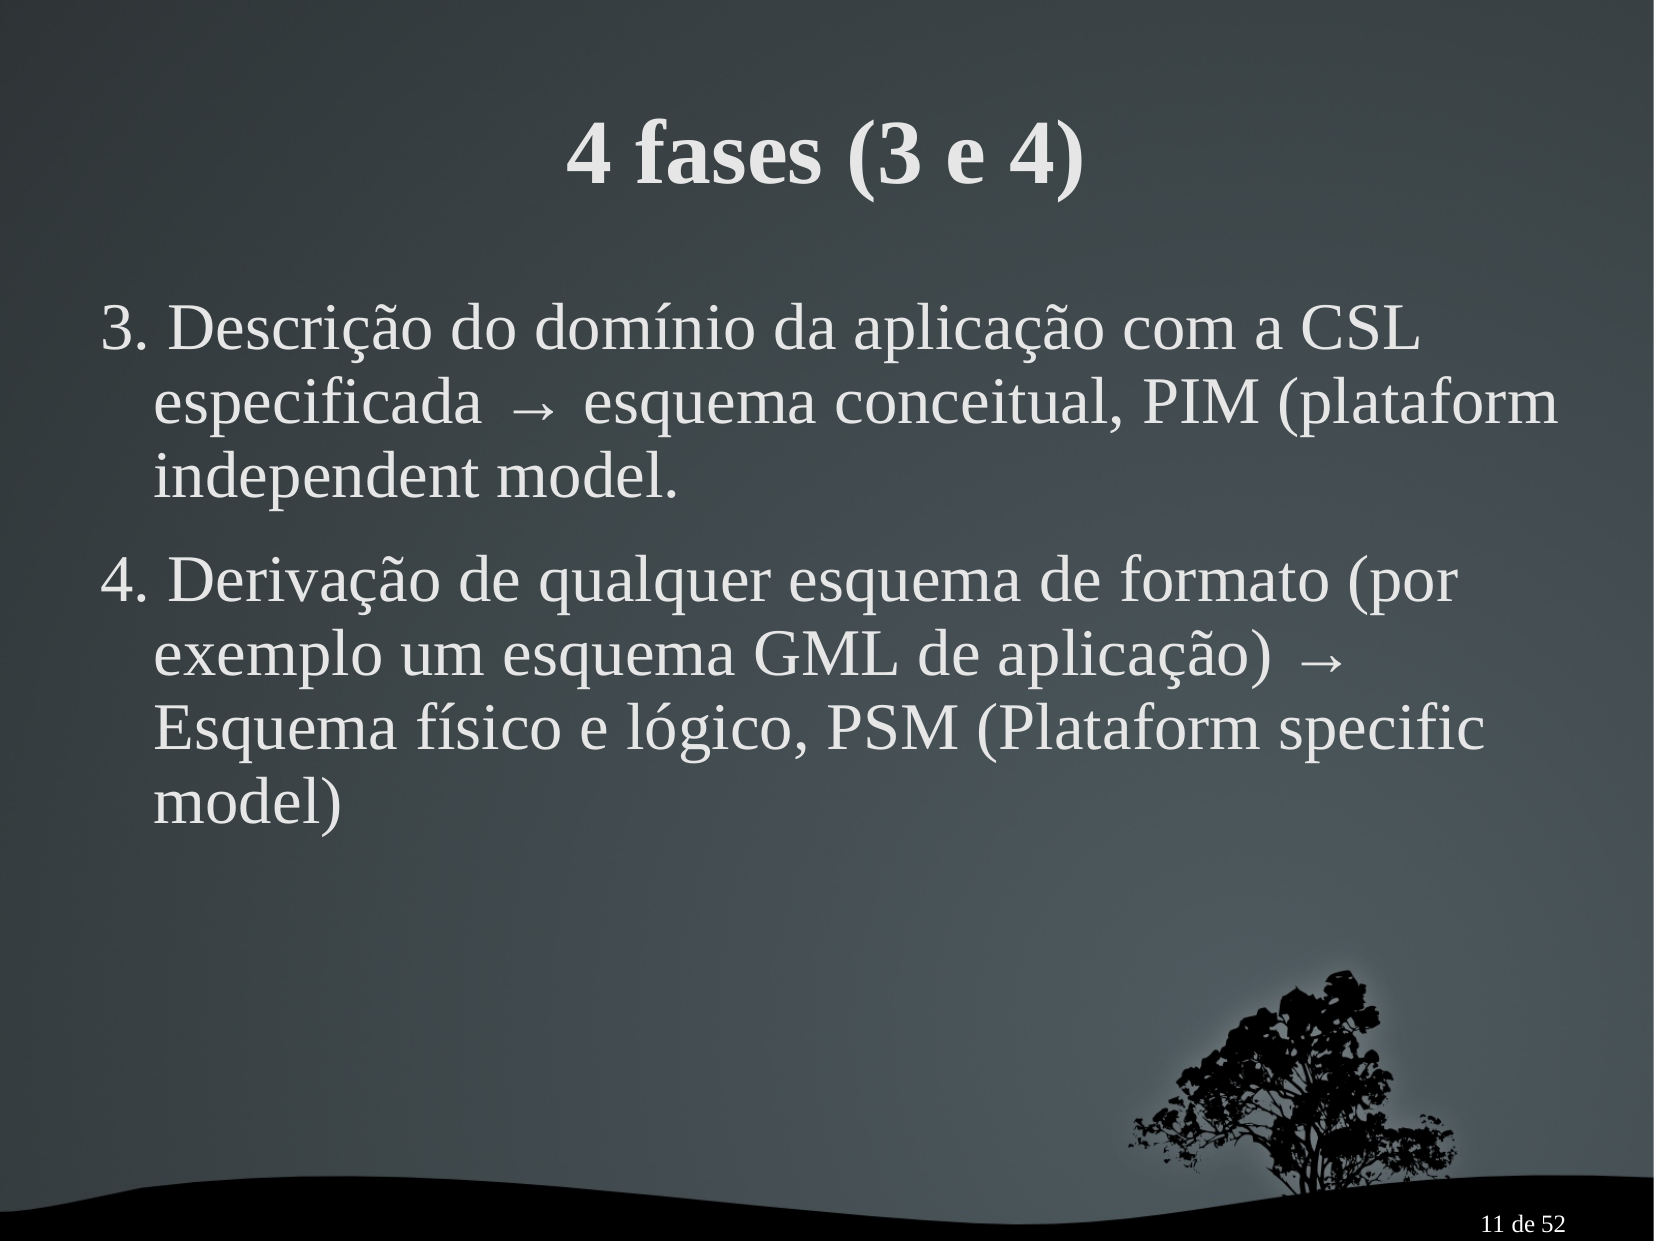

# 4 fases (3 e 4)
3. Descrição do domínio da aplicação com a CSL especificada → esquema conceitual, PIM (plataform independent model.
4. Derivação de qualquer esquema de formato (por exemplo um esquema GML de aplicação) → Esquema físico e lógico, PSM (Plataform specific model)
11